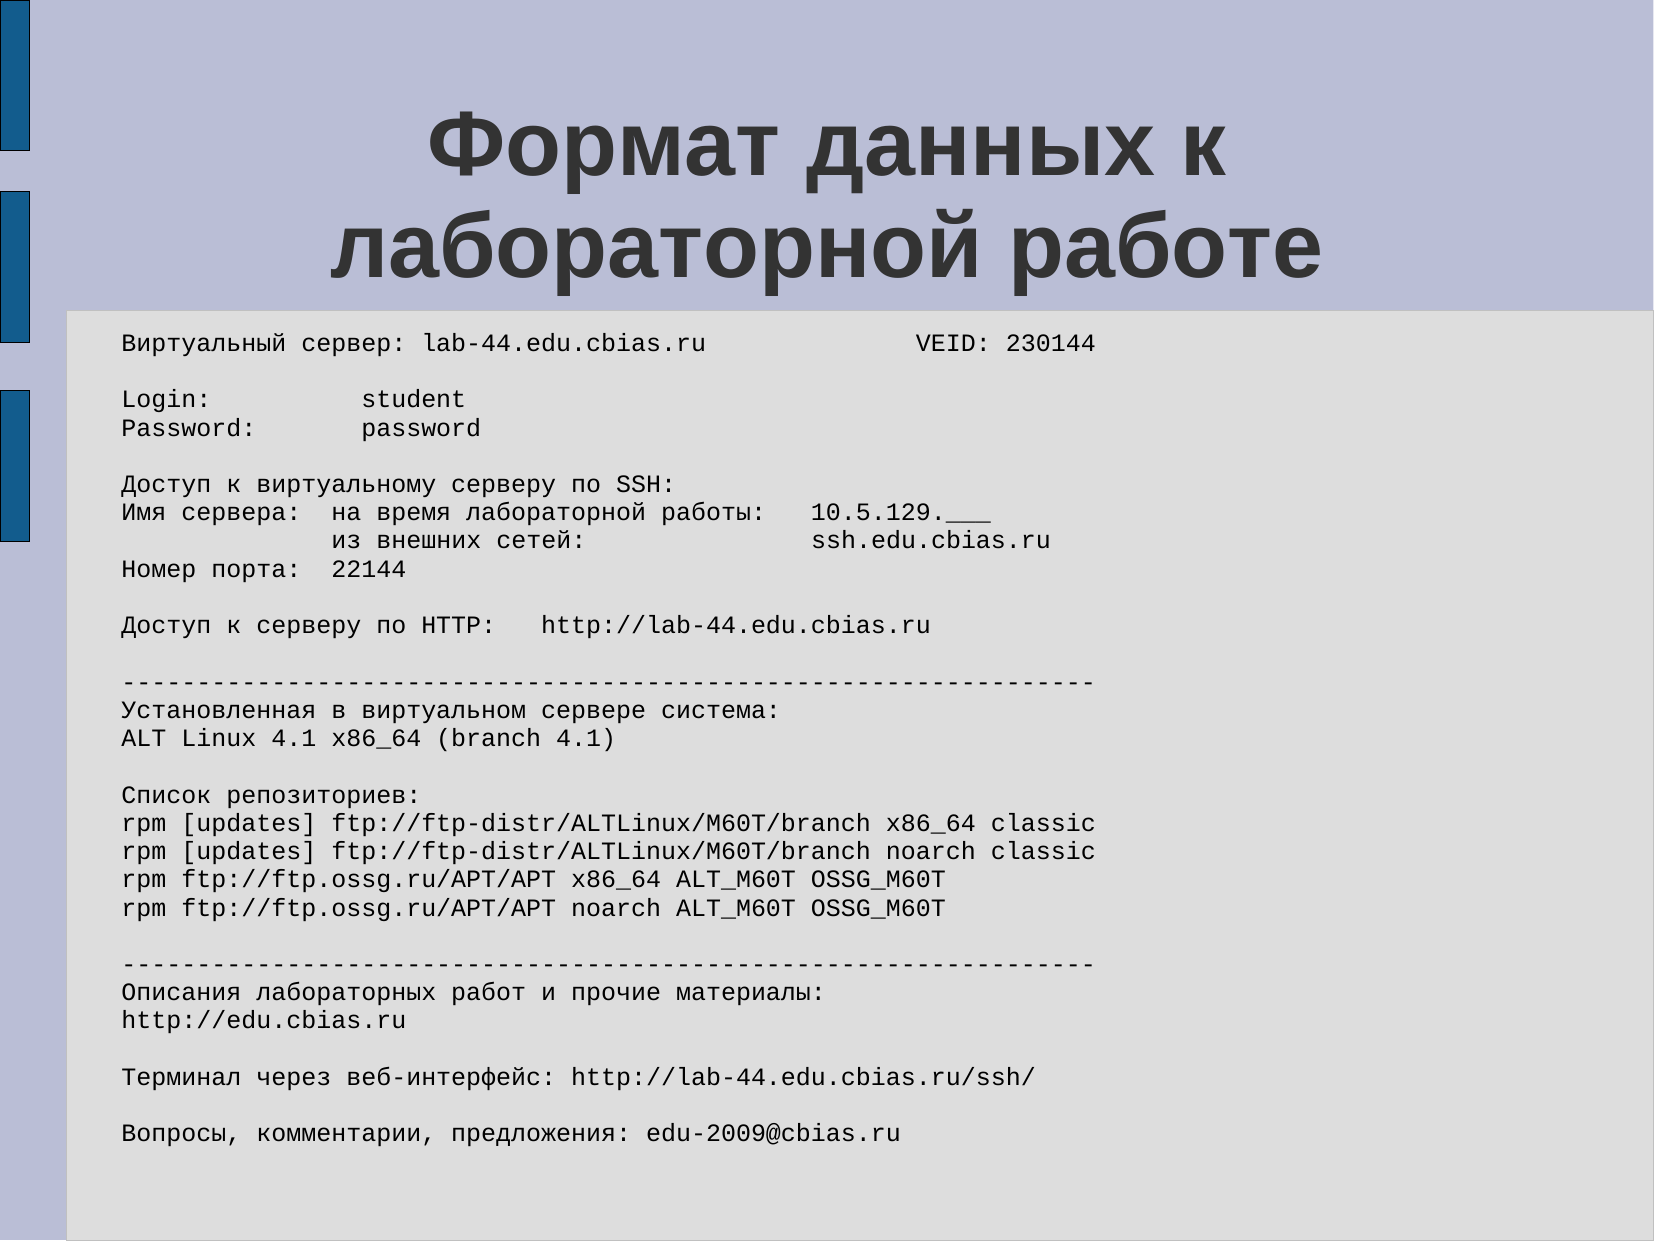

# Формат данных к лабораторной работе
Виртуальный сервер: lab-44.edu.cbias.ru VEID: 230144
Login: student
Password: password
Доступ к виртуальному серверу по SSH:
Имя сервера: на время лабораторной работы: 10.5.129.___
 из внешних сетей: ssh.edu.cbias.ru
Номер порта: 22144
Доступ к серверу по HTTP: http://lab-44.edu.cbias.ru
-----------------------------------------------------------------
Установленная в виртуальном сервере система:
ALT Linux 4.1 x86_64 (branch 4.1)
Список репозиториев:
rpm [updates] ftp://ftp-distr/ALTLinux/M60T/branch x86_64 classic
rpm [updates] ftp://ftp-distr/ALTLinux/M60T/branch noarch classic
rpm ftp://ftp.ossg.ru/APT/APT x86_64 ALT_M60T OSSG_M60T
rpm ftp://ftp.ossg.ru/APT/APT noarch ALT_M60T OSSG_M60T
-----------------------------------------------------------------
Описания лабораторных работ и прочие материалы:
http://edu.cbias.ru
Терминал через веб-интерфейс: http://lab-44.edu.cbias.ru/ssh/
Вопросы, комментарии, предложения: edu-2009@cbias.ru